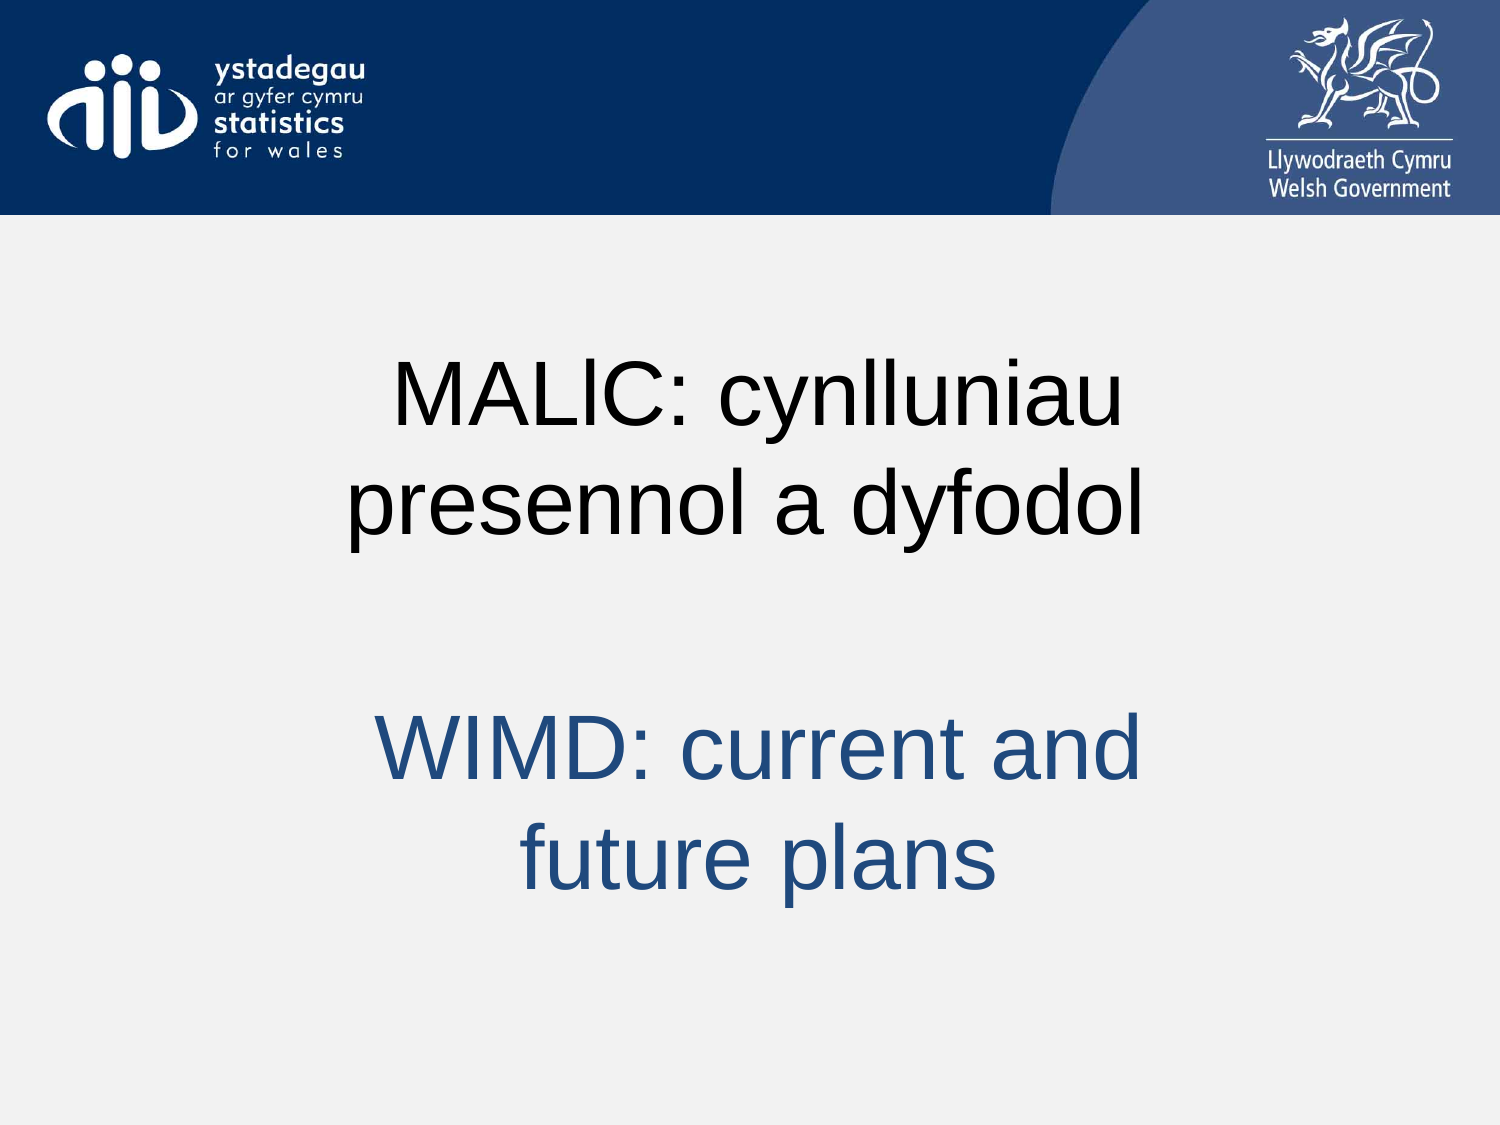

MALlC: cynlluniau presennol a dyfodol
WIMD: current and future plans